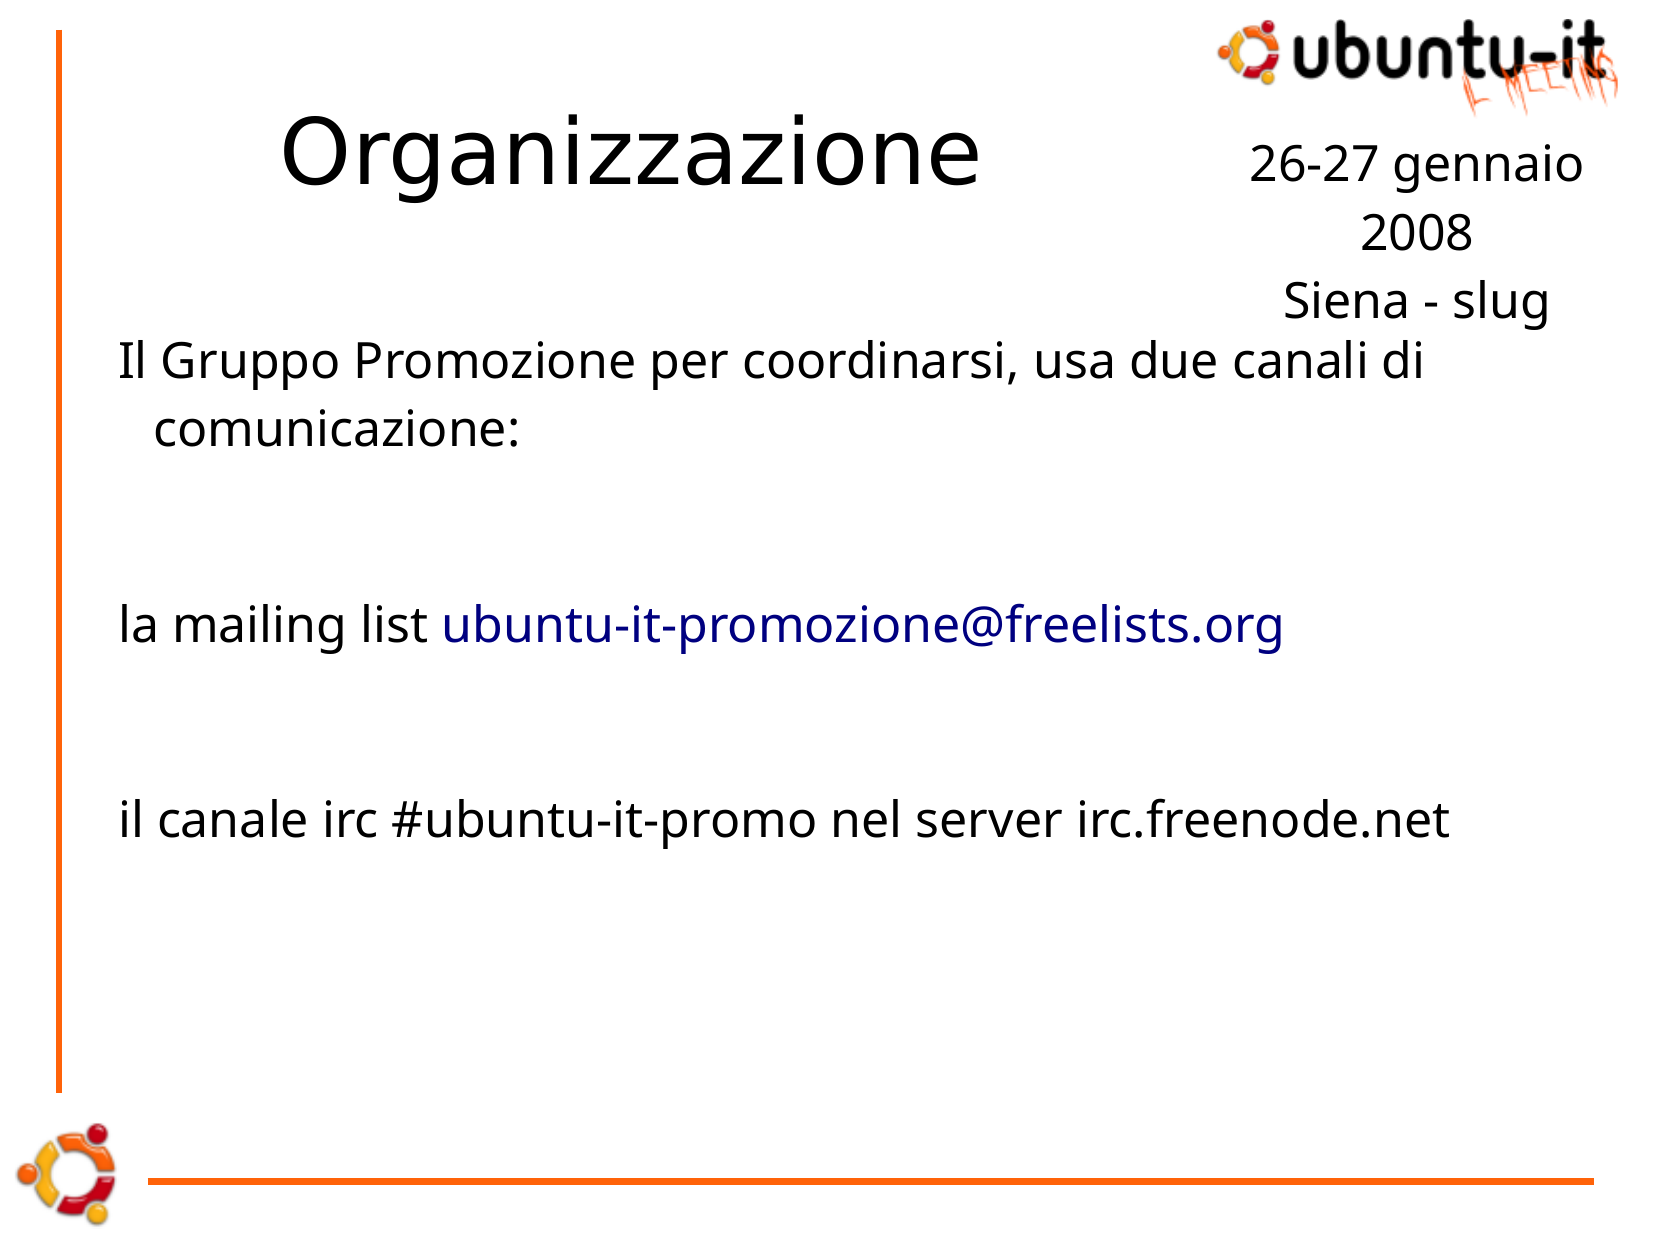

# Organizzazione
Il Gruppo Promozione per coordinarsi, usa due canali di comunicazione:
la mailing list ubuntu-it-promozione@freelists.org
il canale irc #ubuntu-it-promo nel server irc.freenode.net